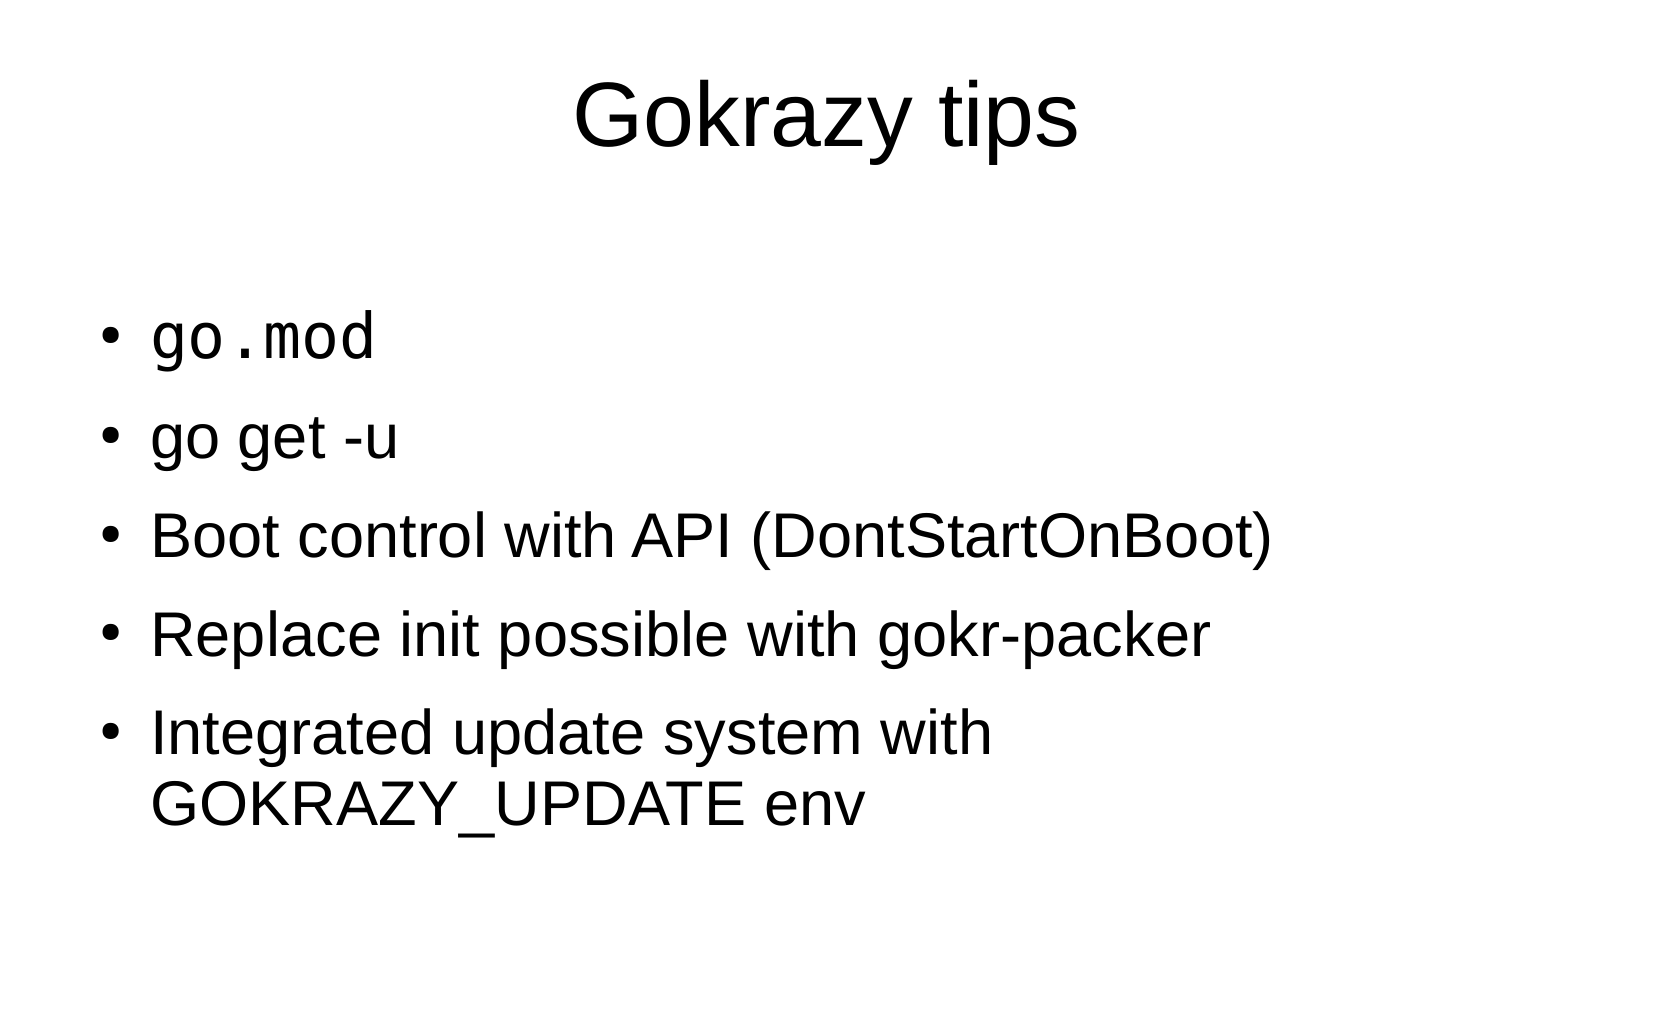

# Gokrazy tips
go.mod
go get -u
Boot control with API (DontStartOnBoot)
Replace init possible with gokr-packer
Integrated update system with GOKRAZY_UPDATE env